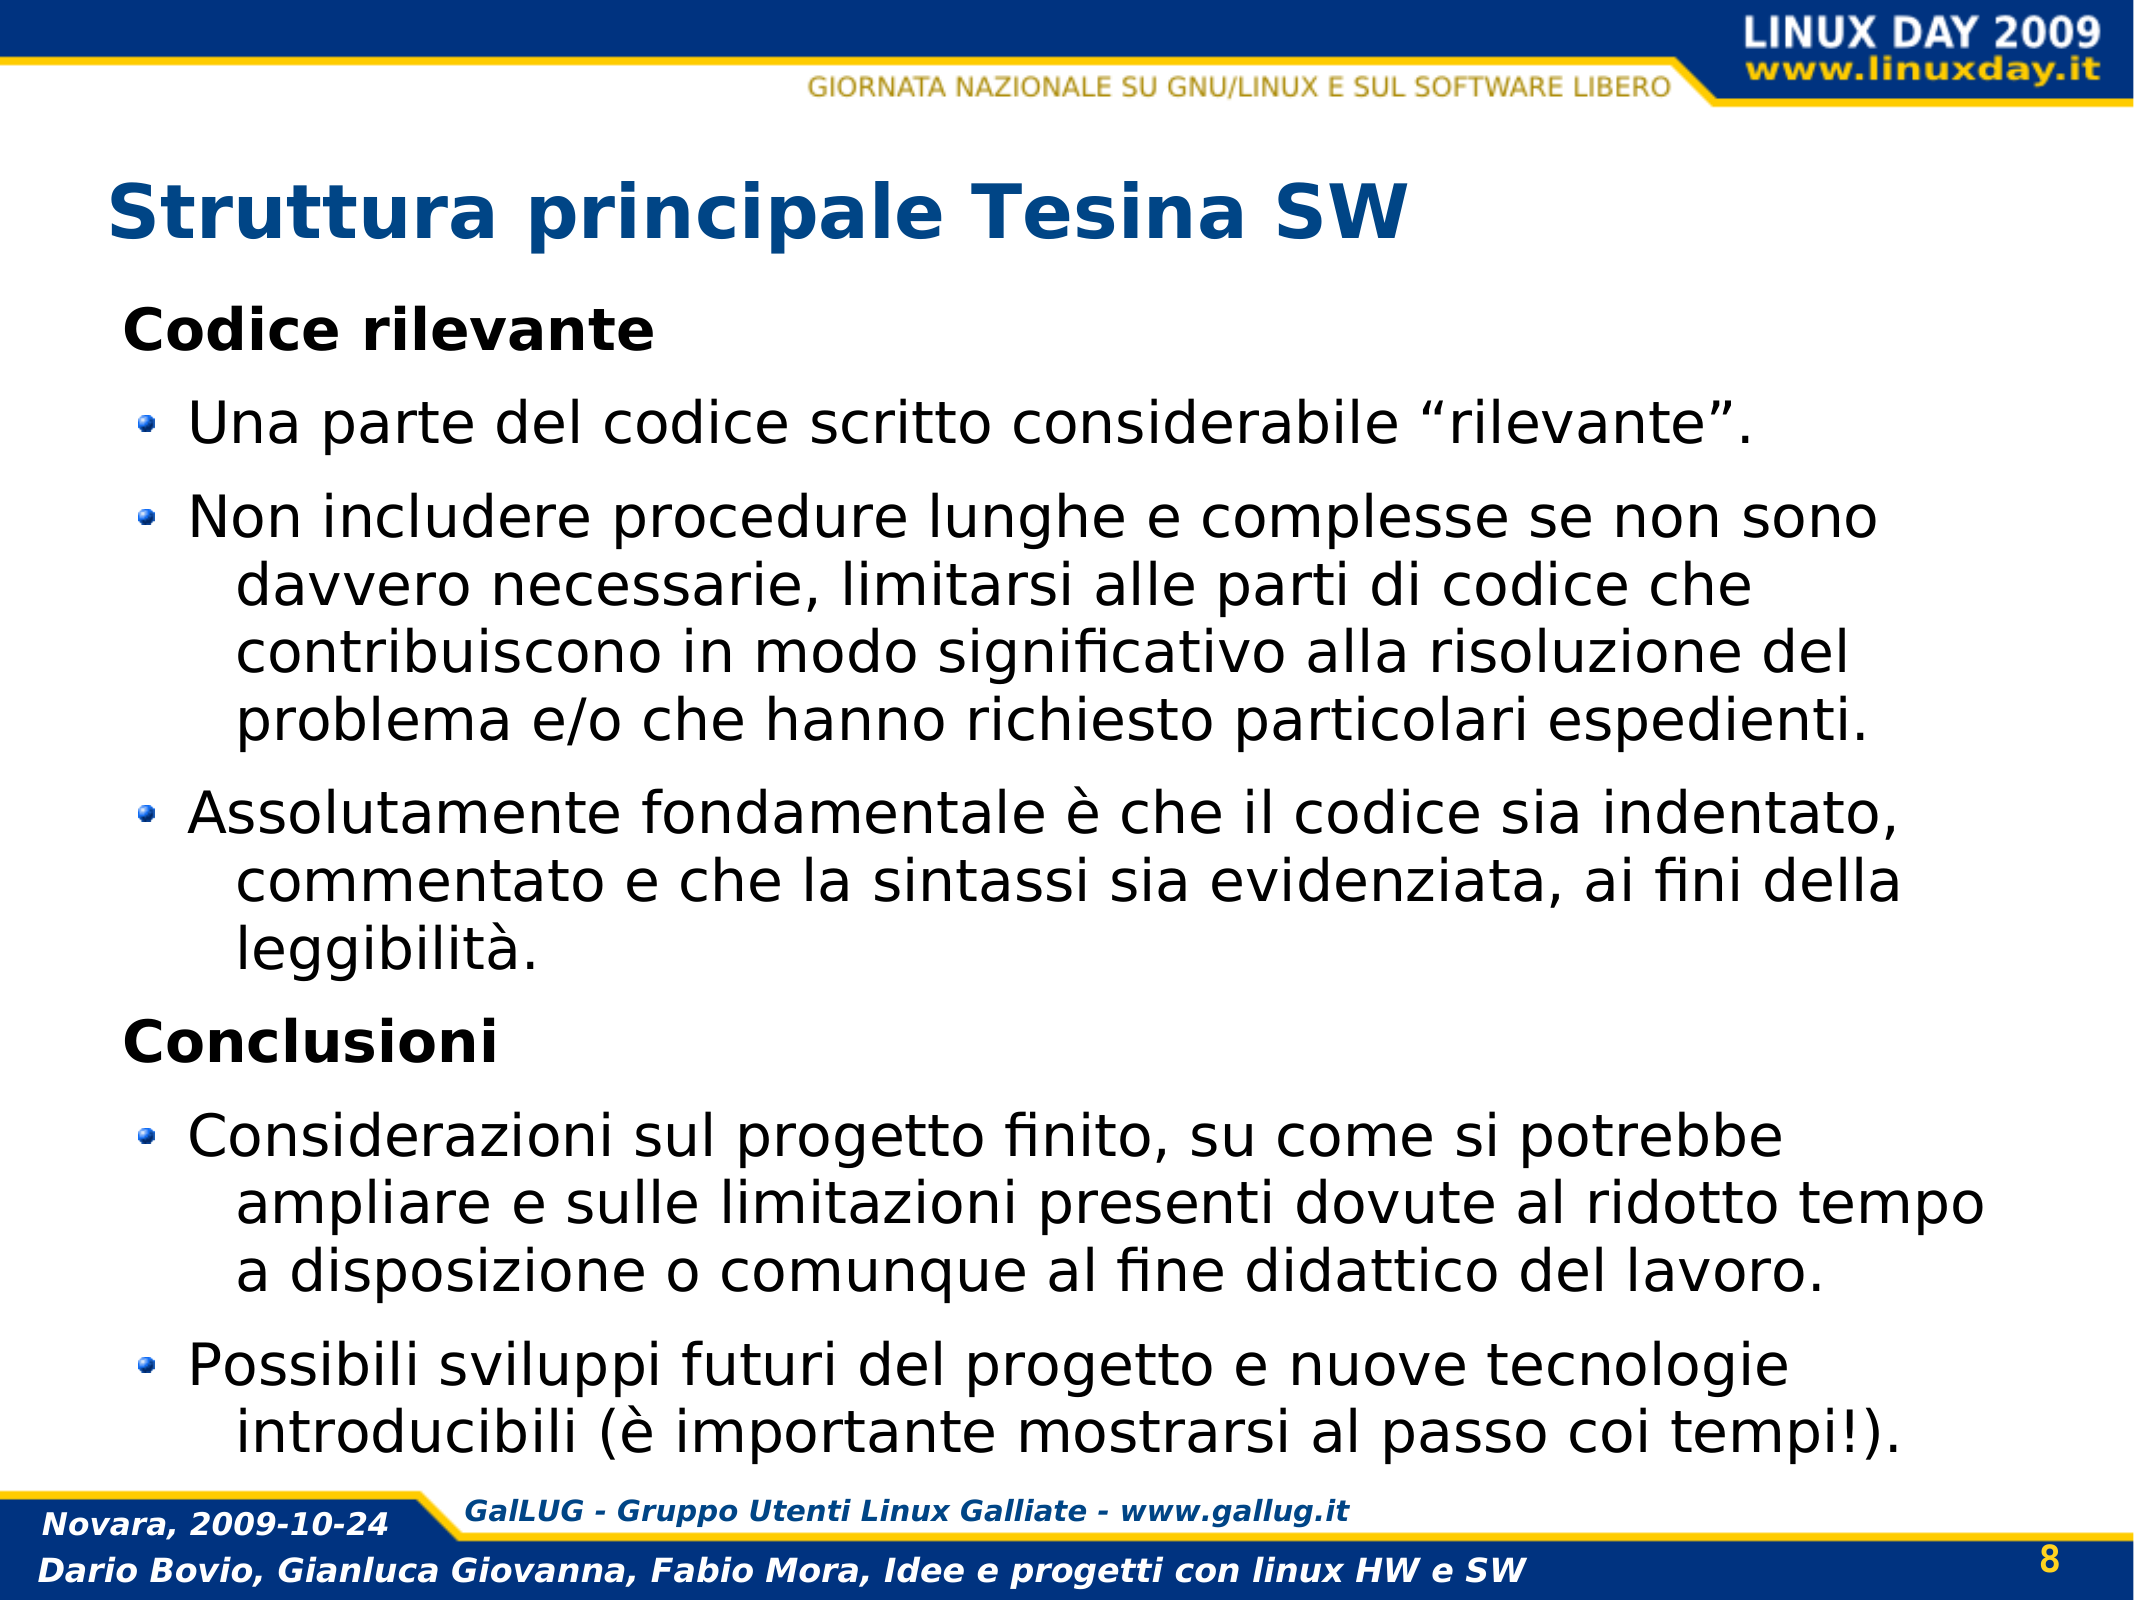

# Struttura principale Tesina SW
Codice rilevante
Una parte del codice scritto considerabile “rilevante”.
Non includere procedure lunghe e complesse se non sono davvero necessarie, limitarsi alle parti di codice che contribuiscono in modo significativo alla risoluzione del problema e/o che hanno richiesto particolari espedienti.
Assolutamente fondamentale è che il codice sia indentato, commentato e che la sintassi sia evidenziata, ai fini della leggibilità.
Conclusioni
Considerazioni sul progetto finito, su come si potrebbe ampliare e sulle limitazioni presenti dovute al ridotto tempo a disposizione o comunque al fine didattico del lavoro.
Possibili sviluppi futuri del progetto e nuove tecnologie introducibili (è importante mostrarsi al passo coi tempi!).